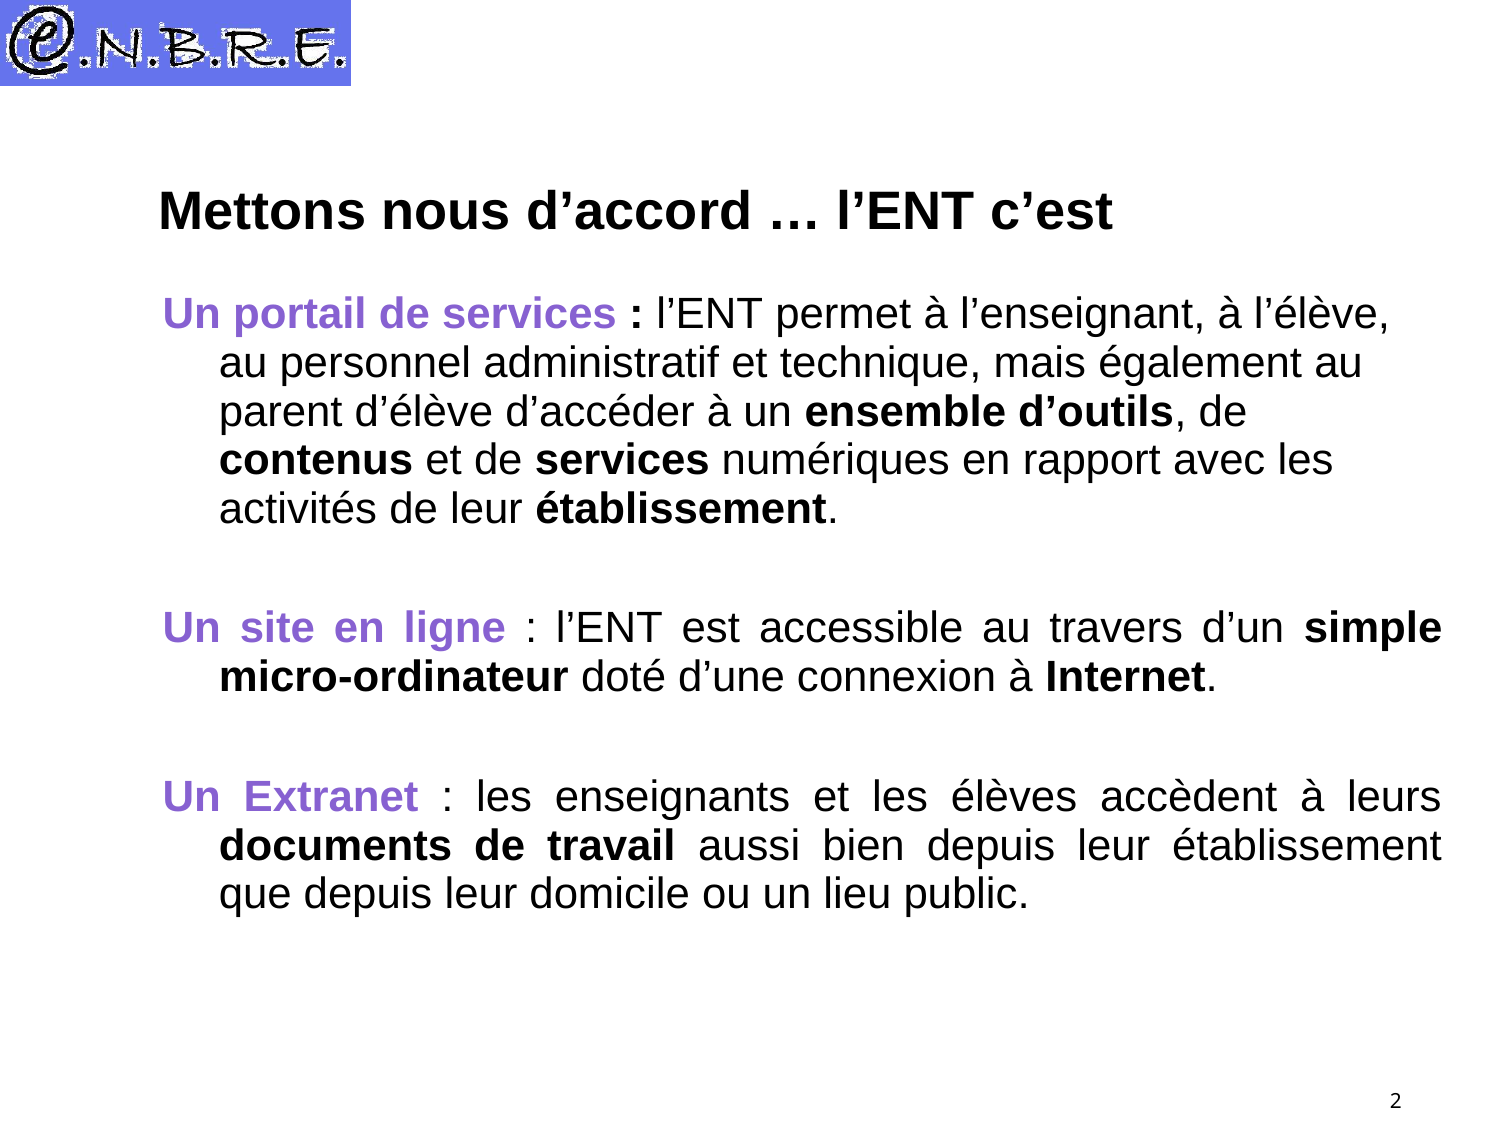

# Mettons nous d’accord … l’ENT c’est
Un portail de services : l’ENT permet à l’enseignant, à l’élève, au personnel administratif et technique, mais également au parent d’élève d’accéder à un ensemble d’outils, de contenus et de services numériques en rapport avec les activités de leur établissement.
Un site en ligne : l’ENT est accessible au travers d’un simple micro-ordinateur doté d’une connexion à Internet.
Un Extranet : les enseignants et les élèves accèdent à leurs documents de travail aussi bien depuis leur établissement que depuis leur domicile ou un lieu public.